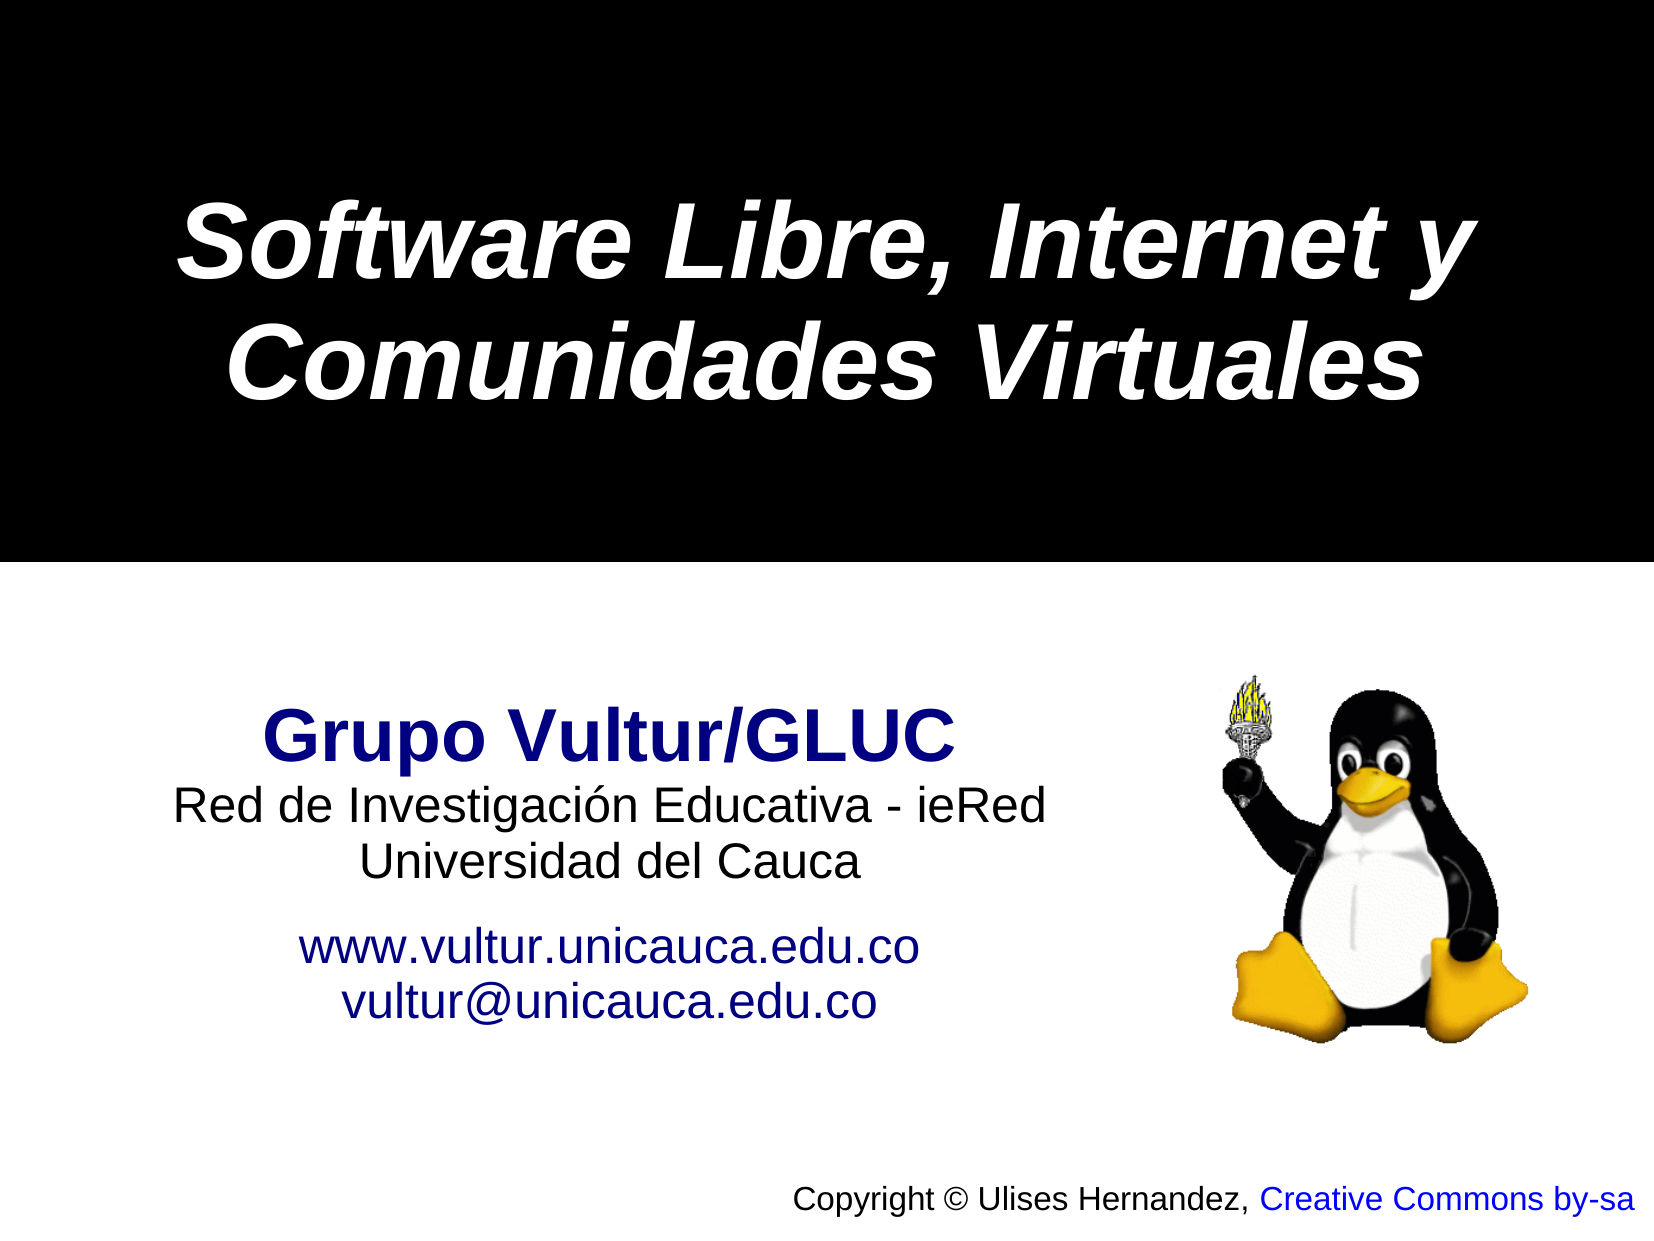

Software Libre, Internet y
Comunidades Virtuales
Grupo Vultur/GLUC
Red de Investigación Educativa - ieRed
Universidad del Cauca
www.vultur.unicauca.edu.co
vultur@unicauca.edu.co
Copyright © Ulises Hernandez, Creative Commons by-sa